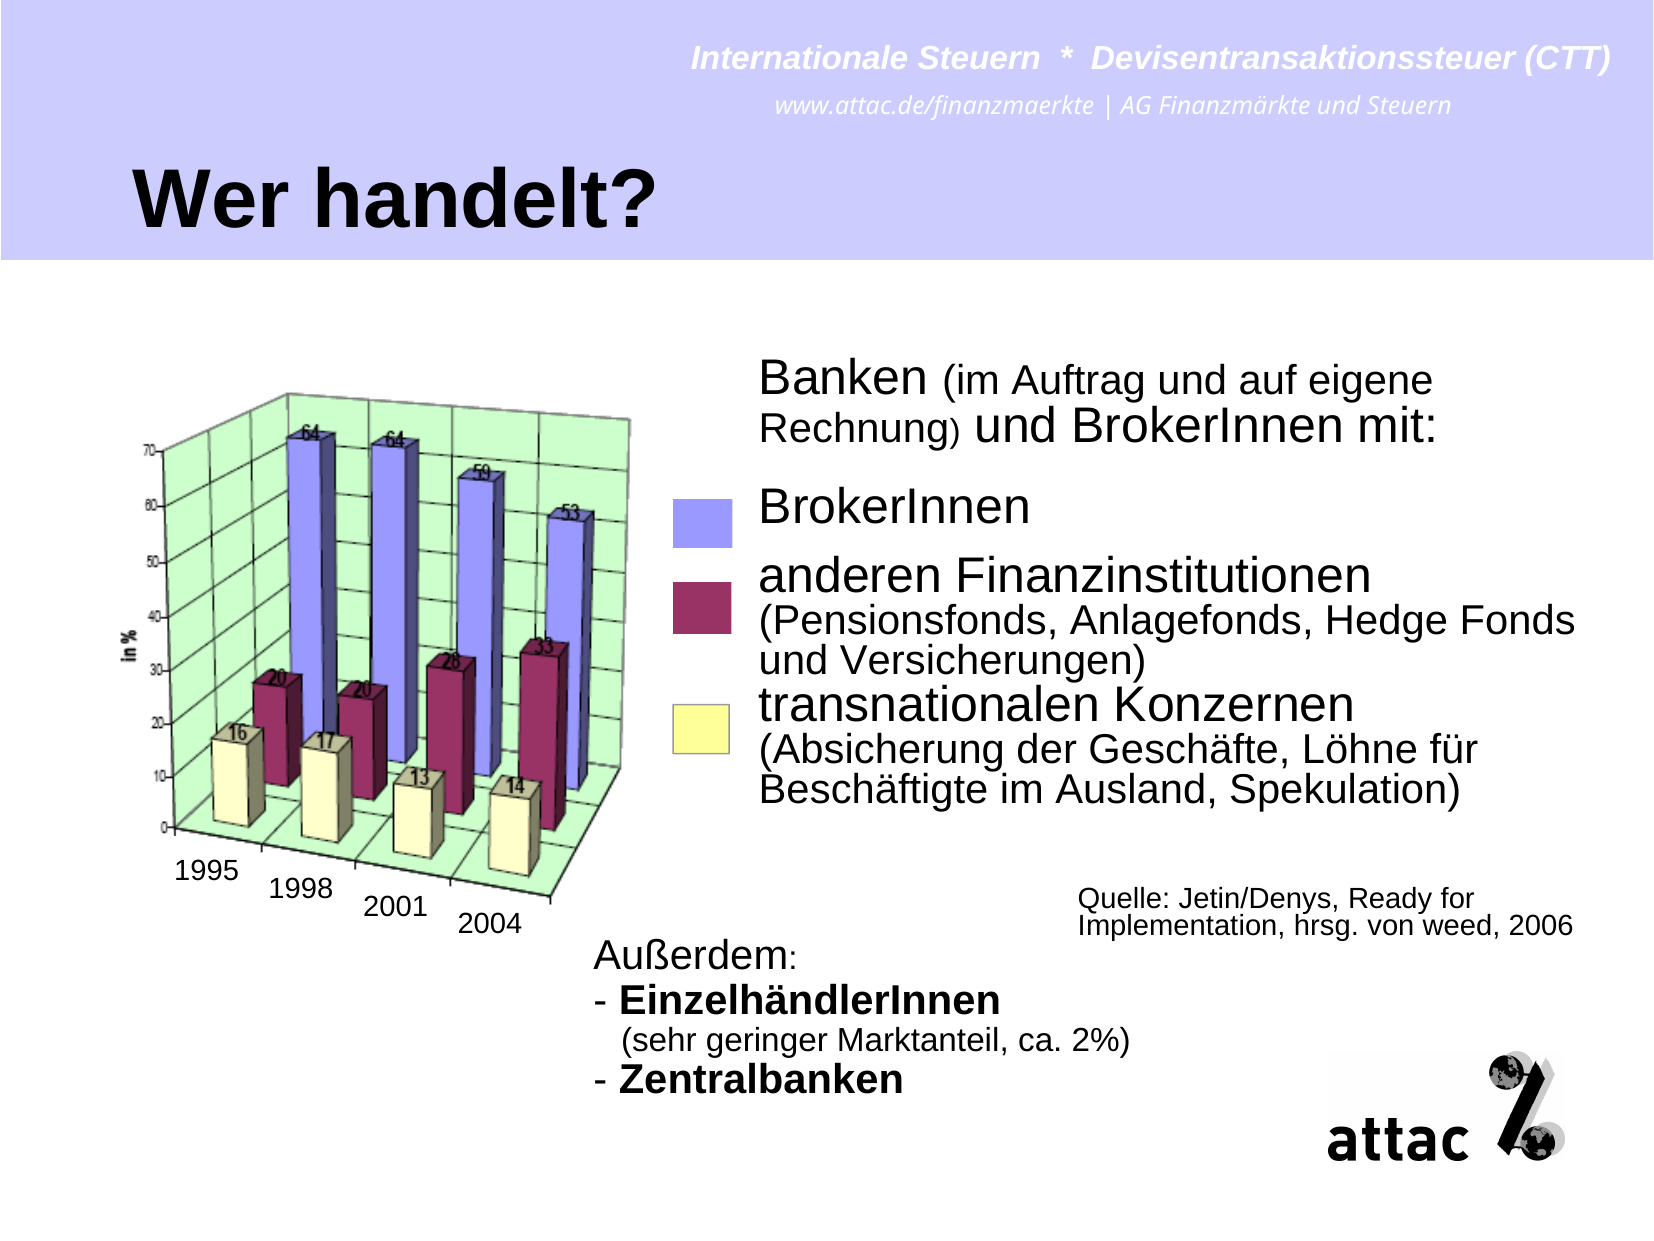

Internationale Steuern * Devisentransaktionssteuer (CTT)
www.attac.de/finanzmaerkte | AG Finanzmärkte und Steuern
Wer handelt?
Banken (im Auftrag und auf eigene Rechnung) und BrokerInnen mit:
BrokerInnen
anderen Finanzinstitutionen
(Pensionsfonds, Anlagefonds, Hedge Fonds und Versicherungen)
transnationalen Konzernen
(Absicherung der Geschäfte, Löhne für Beschäftigte im Ausland, Spekulation)
1995
1998
Quelle: Jetin/Denys, Ready for Implementation, hrsg. von weed, 2006
2001
2004
Außerdem:
- EinzelhändlerInnen
 (sehr geringer Marktanteil, ca. 2%)
- Zentralbanken